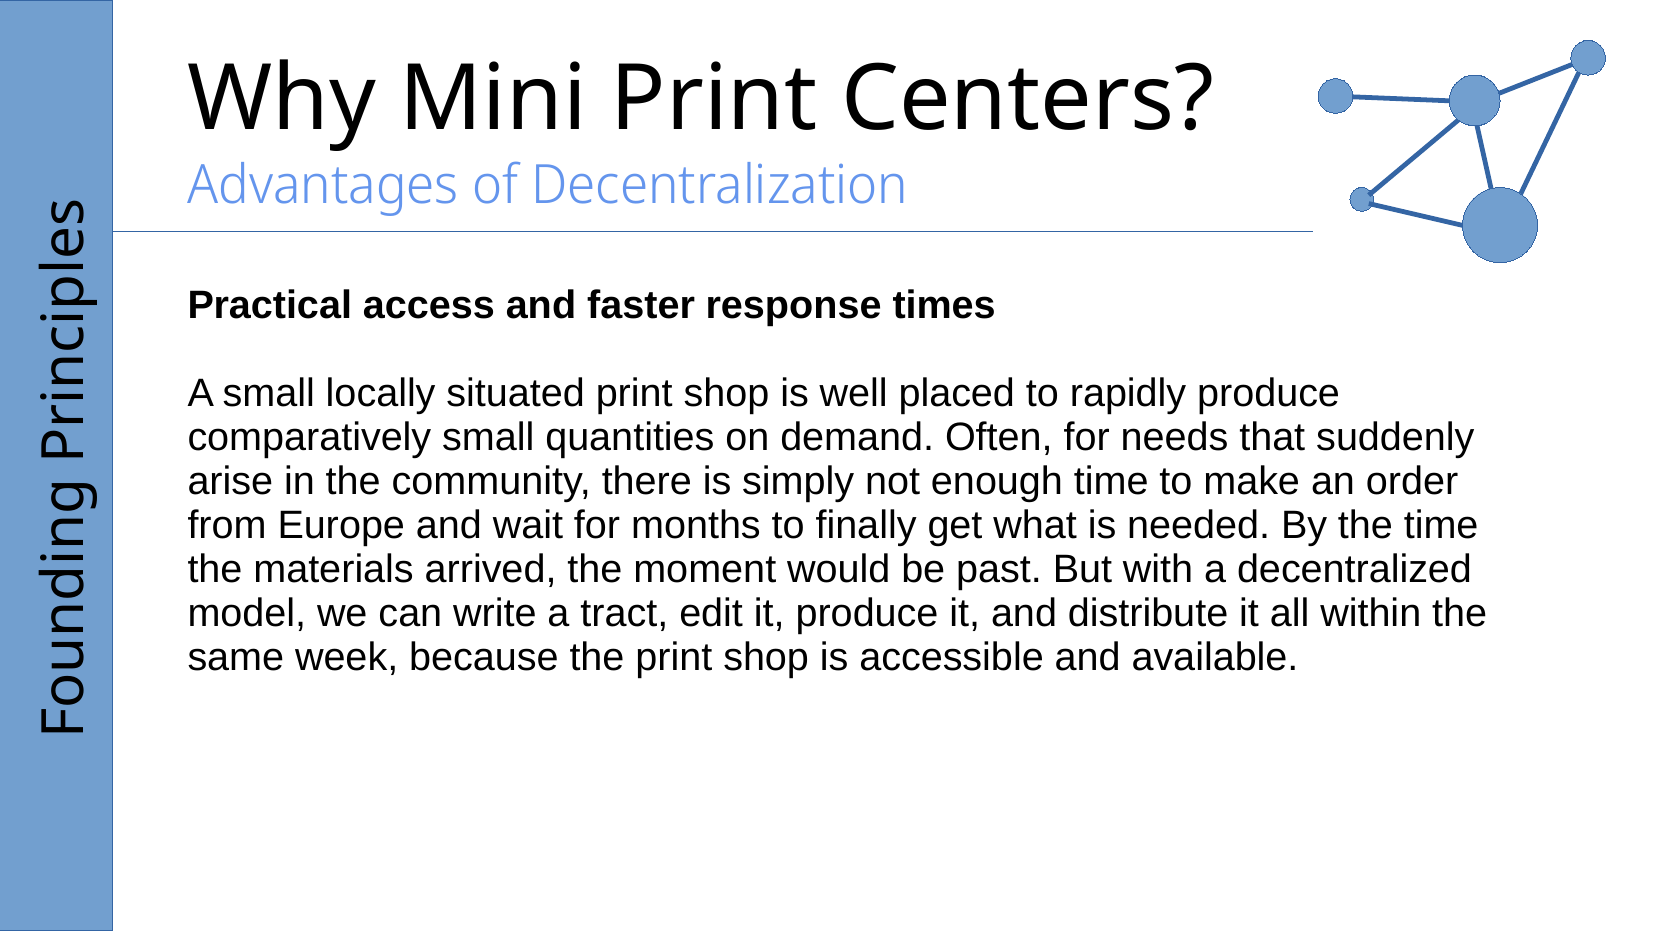

# Why Mini Print Centers?
Advantages of Decentralization
Practical access and faster response times
A small locally situated print shop is well placed to rapidly produce comparatively small quantities on demand. Often, for needs that suddenly arise in the community, there is simply not enough time to make an order from Europe and wait for months to finally get what is needed. By the time the materials arrived, the moment would be past. But with a decentralized model, we can write a tract, edit it, produce it, and distribute it all within the same week, because the print shop is accessible and available.
Founding Principles